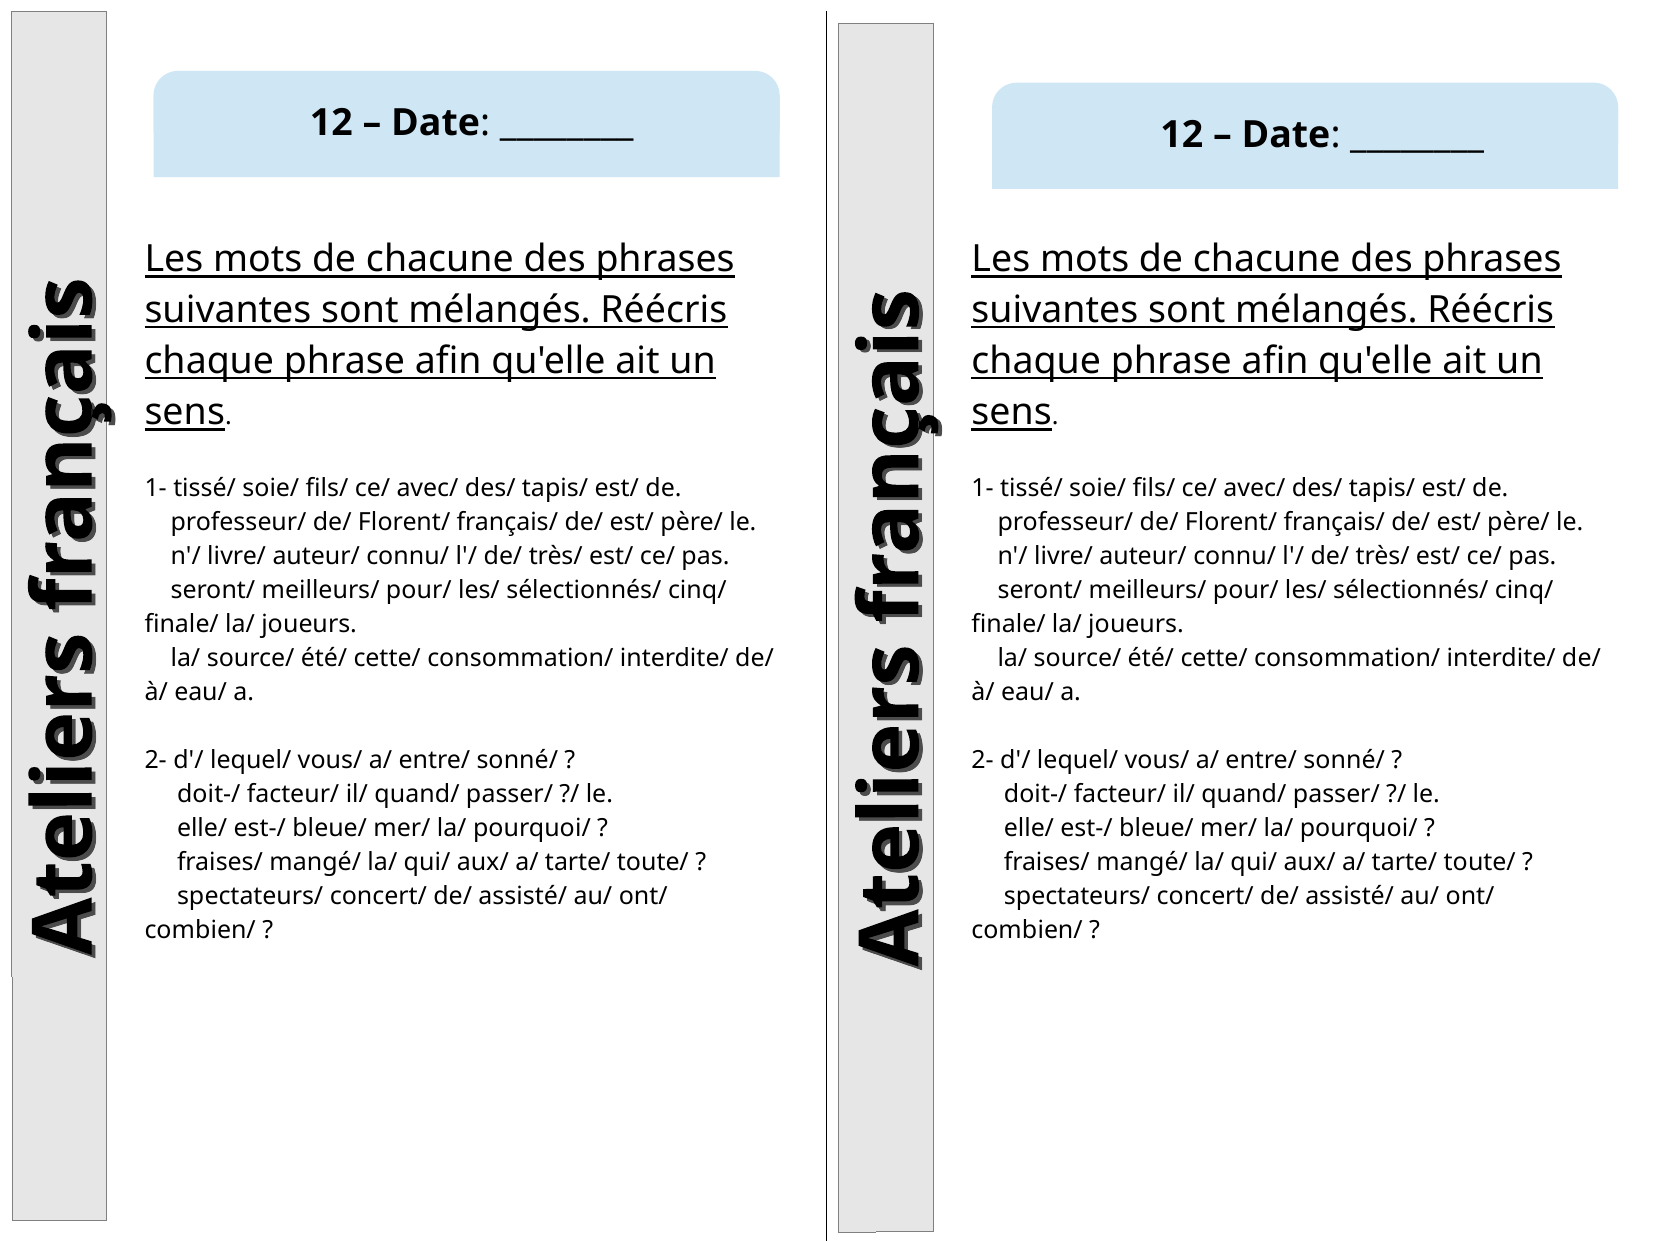

12 – Date: ________
12 – Date: ________
Les mots de chacune des phrases suivantes sont mélangés. Réécris chaque phrase afin qu'elle ait un sens.
1- tissé/ soie/ fils/ ce/ avec/ des/ tapis/ est/ de.
 professeur/ de/ Florent/ français/ de/ est/ père/ le.
 n'/ livre/ auteur/ connu/ l'/ de/ très/ est/ ce/ pas.
 seront/ meilleurs/ pour/ les/ sélectionnés/ cinq/ finale/ la/ joueurs.
 la/ source/ été/ cette/ consommation/ interdite/ de/ à/ eau/ a.
2- d'/ lequel/ vous/ a/ entre/ sonné/ ?
 doit-/ facteur/ il/ quand/ passer/ ?/ le.
 elle/ est-/ bleue/ mer/ la/ pourquoi/ ?
 fraises/ mangé/ la/ qui/ aux/ a/ tarte/ toute/ ?
 spectateurs/ concert/ de/ assisté/ au/ ont/ combien/ ?
Les mots de chacune des phrases suivantes sont mélangés. Réécris chaque phrase afin qu'elle ait un sens.
1- tissé/ soie/ fils/ ce/ avec/ des/ tapis/ est/ de.
 professeur/ de/ Florent/ français/ de/ est/ père/ le.
 n'/ livre/ auteur/ connu/ l'/ de/ très/ est/ ce/ pas.
 seront/ meilleurs/ pour/ les/ sélectionnés/ cinq/ finale/ la/ joueurs.
 la/ source/ été/ cette/ consommation/ interdite/ de/ à/ eau/ a.
2- d'/ lequel/ vous/ a/ entre/ sonné/ ?
 doit-/ facteur/ il/ quand/ passer/ ?/ le.
 elle/ est-/ bleue/ mer/ la/ pourquoi/ ?
 fraises/ mangé/ la/ qui/ aux/ a/ tarte/ toute/ ?
 spectateurs/ concert/ de/ assisté/ au/ ont/ combien/ ?
Ateliers français
Ateliers français